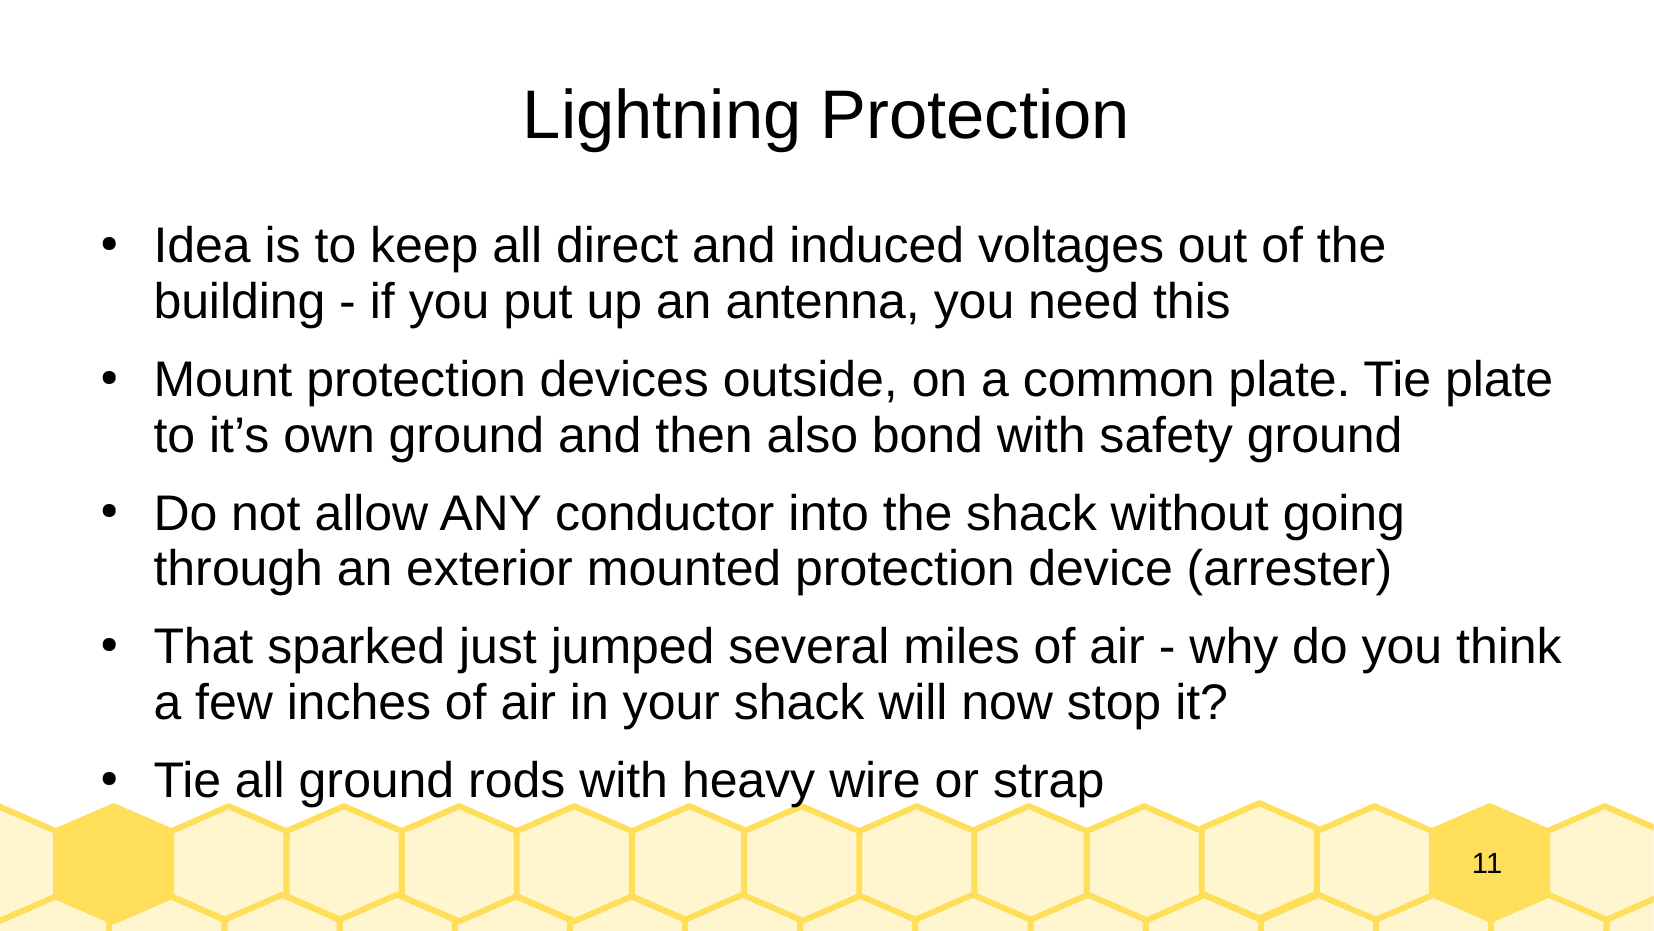

# Lightning Protection
Idea is to keep all direct and induced voltages out of the building - if you put up an antenna, you need this
Mount protection devices outside, on a common plate. Tie plate to it’s own ground and then also bond with safety ground
Do not allow ANY conductor into the shack without going through an exterior mounted protection device (arrester)
That sparked just jumped several miles of air - why do you think a few inches of air in your shack will now stop it?
Tie all ground rods with heavy wire or strap